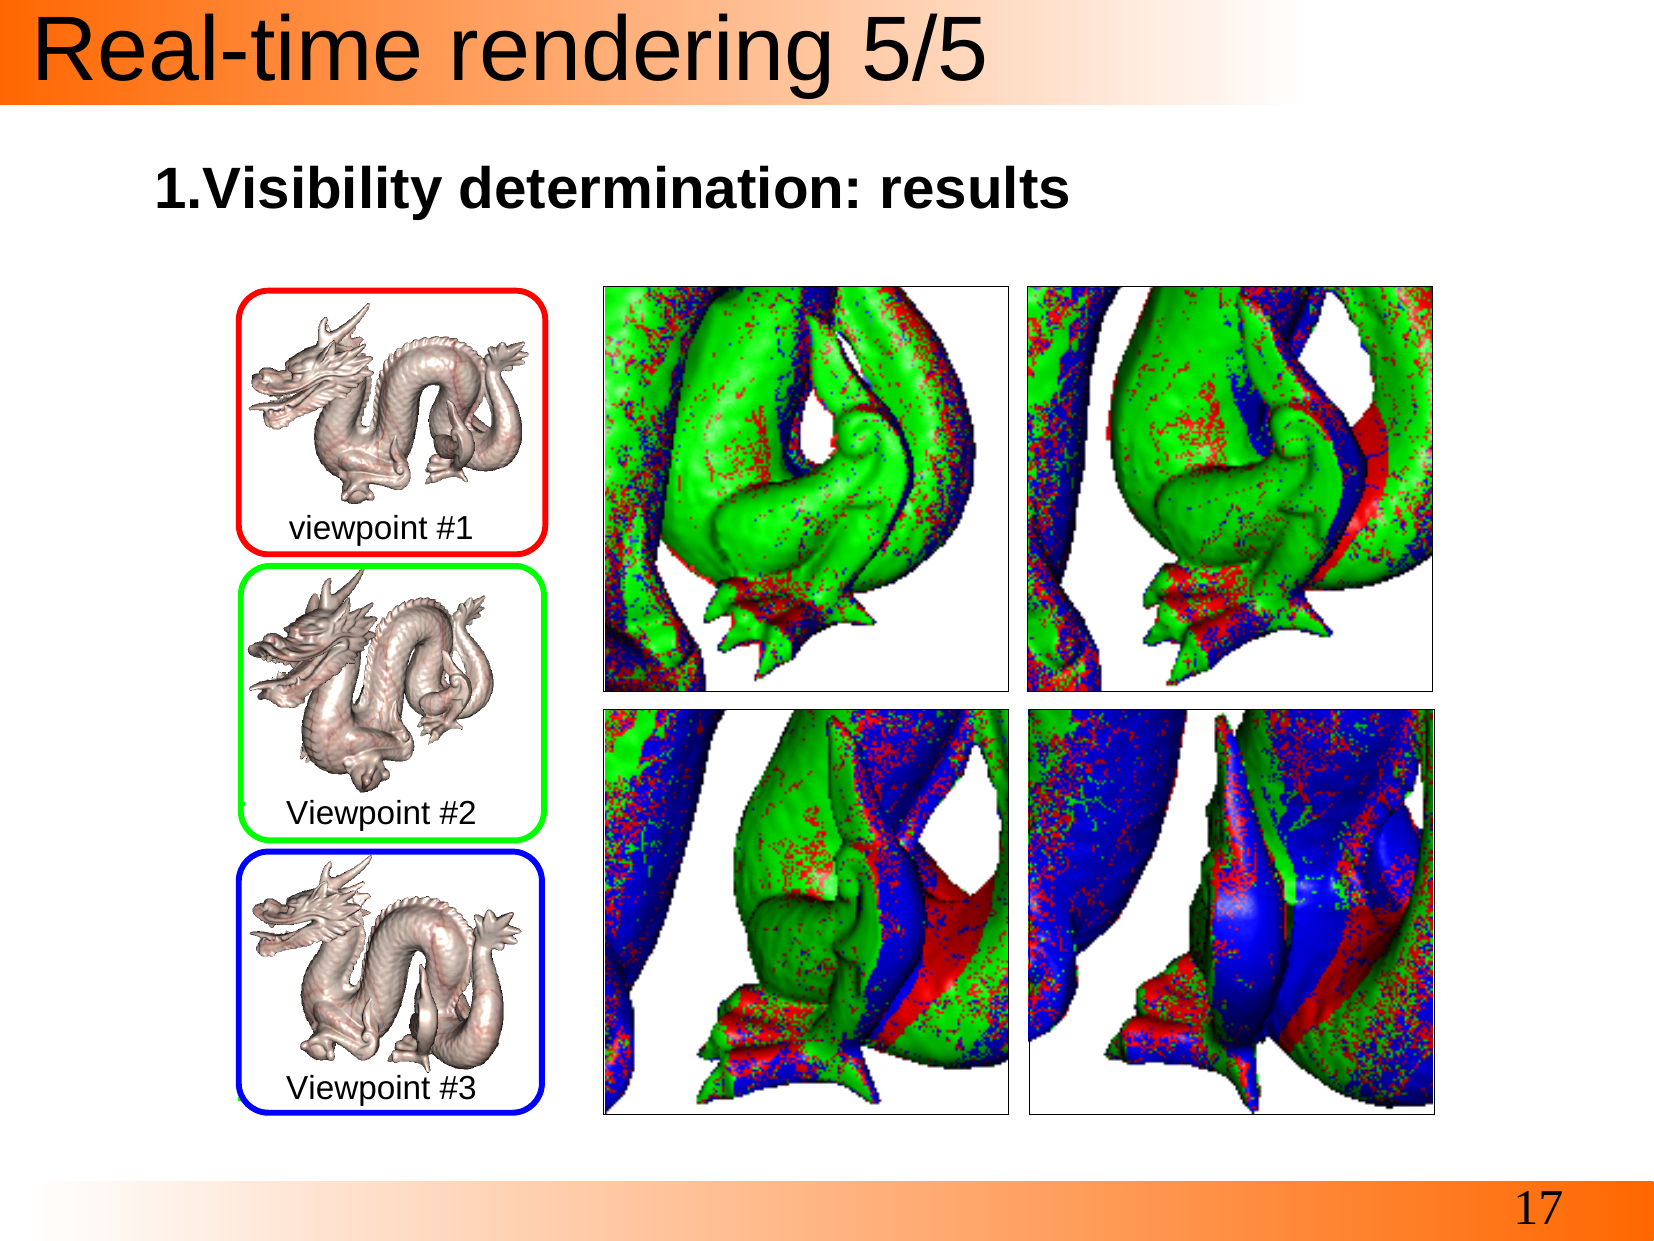

# Real-time rendering 5/5
Visibility determination: results
viewpoint #1
Viewpoint #2
Viewpoint #3